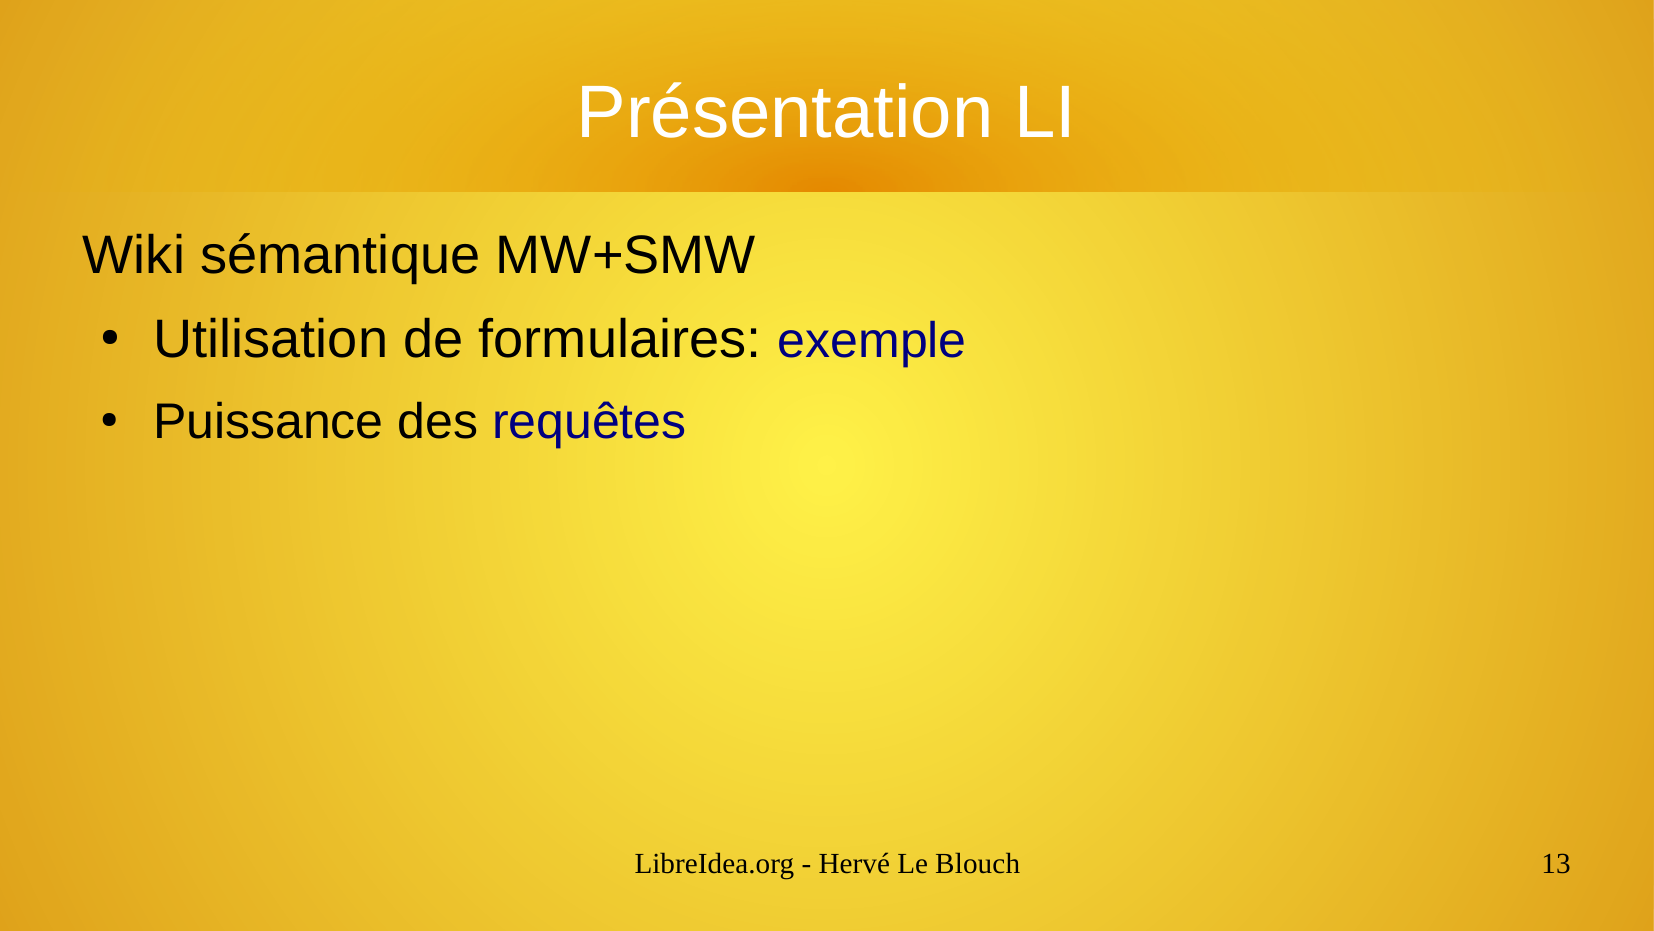

# Présentation LI
Wiki sémantique MW+SMW
Utilisation de formulaires: exemple
Puissance des requêtes
LibreIdea.org - Hervé Le Blouch
13